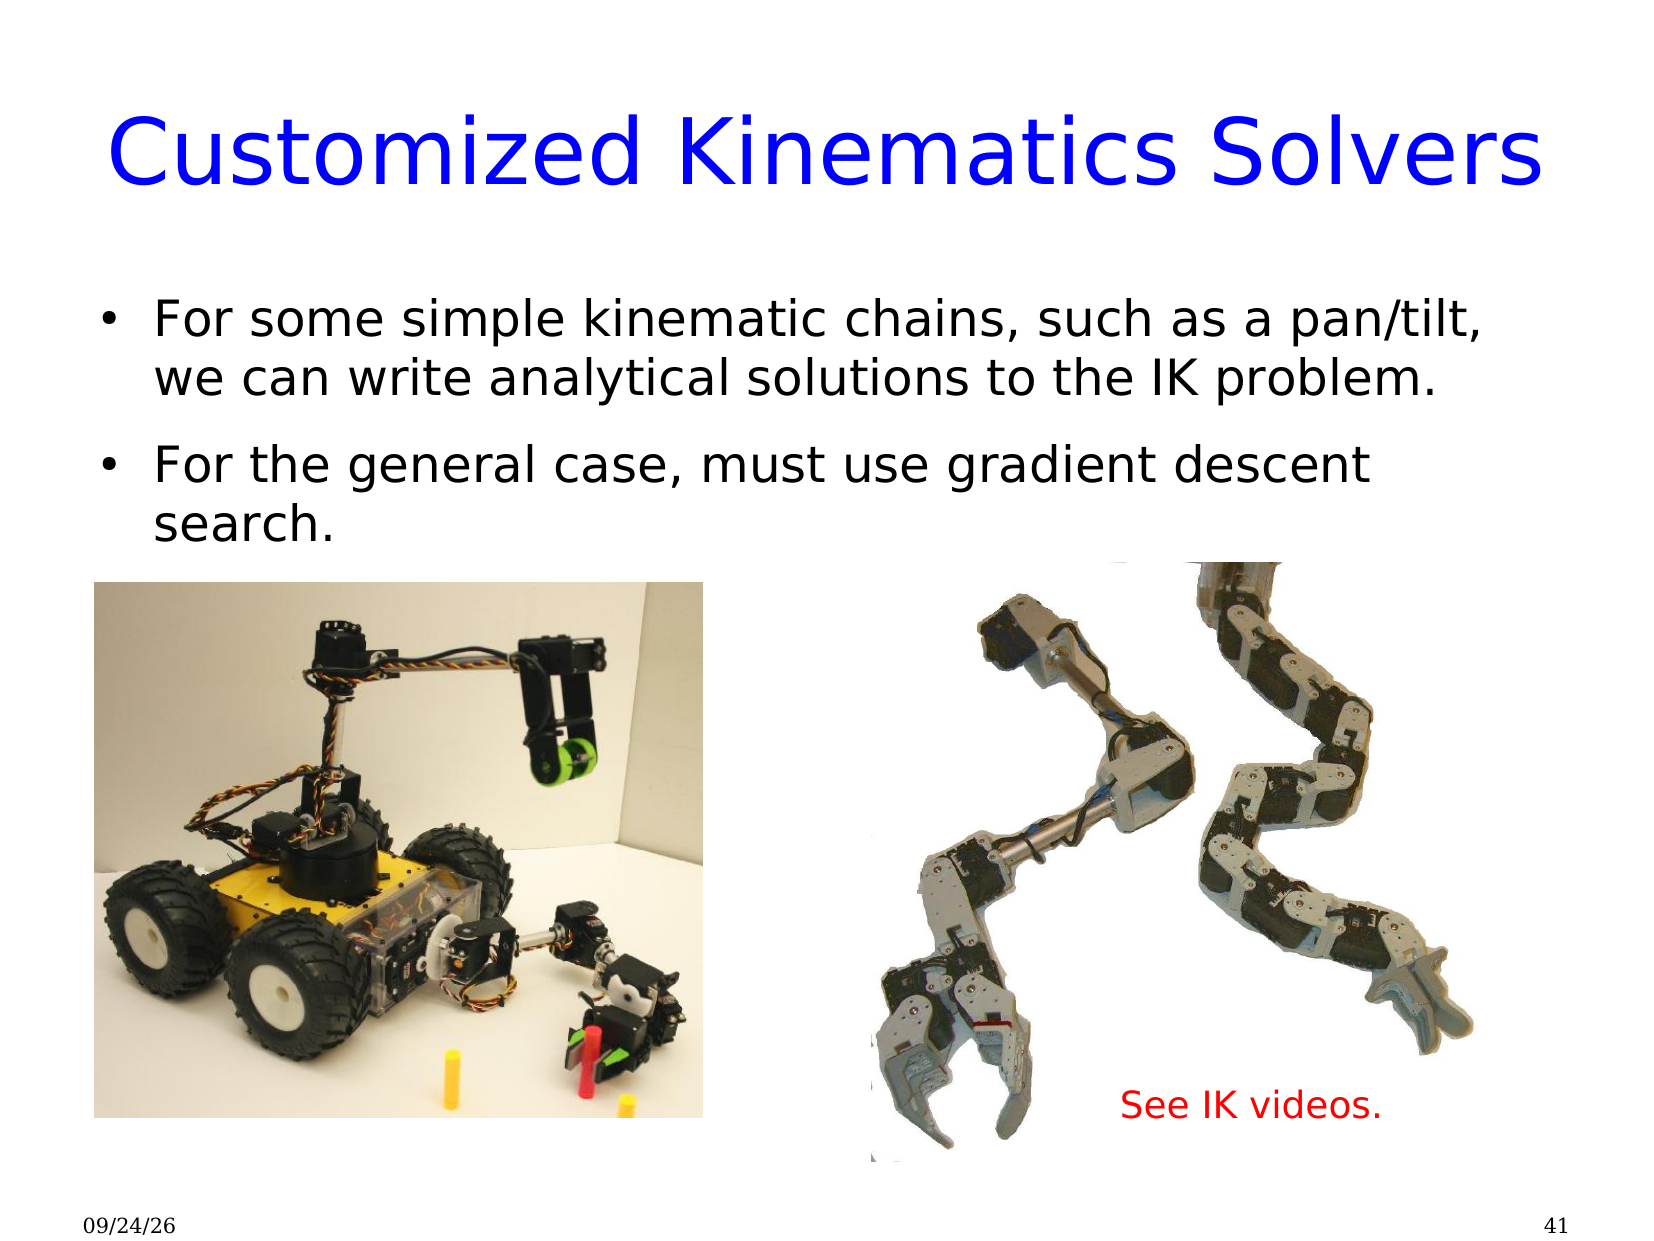

# Customized Kinematics Solvers
For some simple kinematic chains, such as a pan/tilt, we can write analytical solutions to the IK problem.
For the general case, must use gradient descent search.
See IK videos.
41